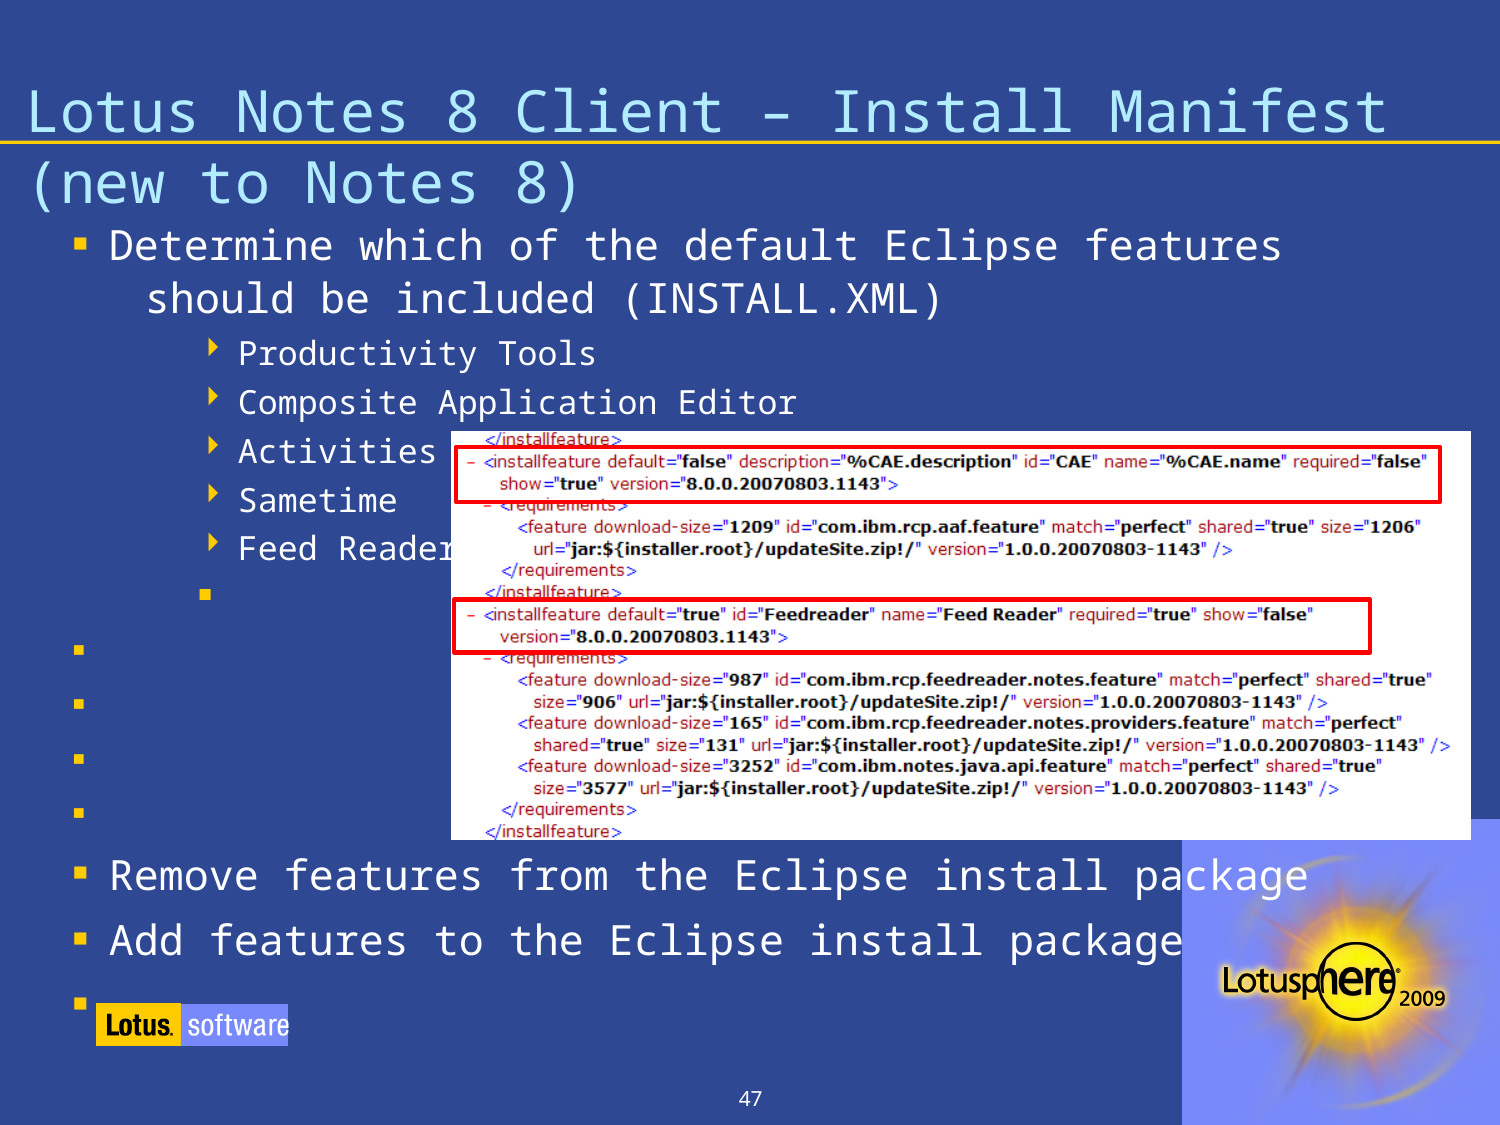

# Lotus Notes 8 Client – Install Manifest (new to Notes 8)
Determine which of the default Eclipse features should be included (INSTALL.XML)
Productivity Tools
Composite Application Editor
Activities
Sametime
Feed Reader
Remove features from the Eclipse install package
Add features to the Eclipse install package
47